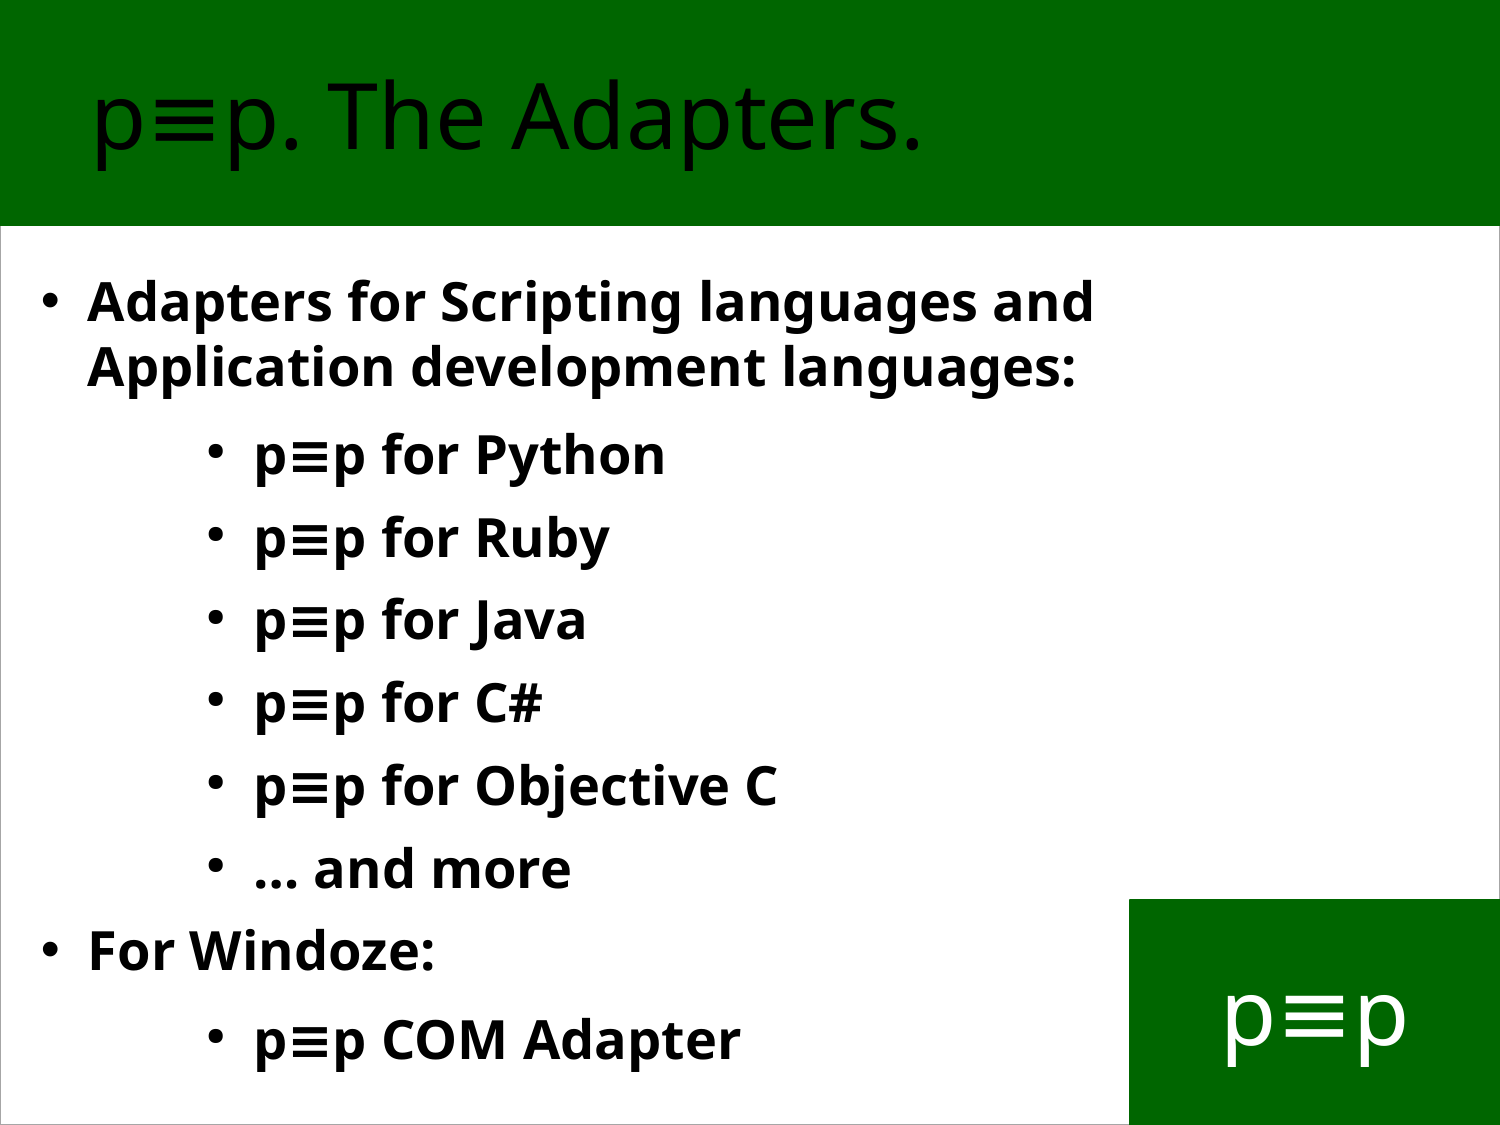

# p≡p. The Adapters.
Adapters for Scripting languages and Application development languages:
p≡p for Python
p≡p for Ruby
p≡p for Java
p≡p for C#
p≡p for Objective C
… and more
For Windoze:
p≡p COM Adapter
p≡p